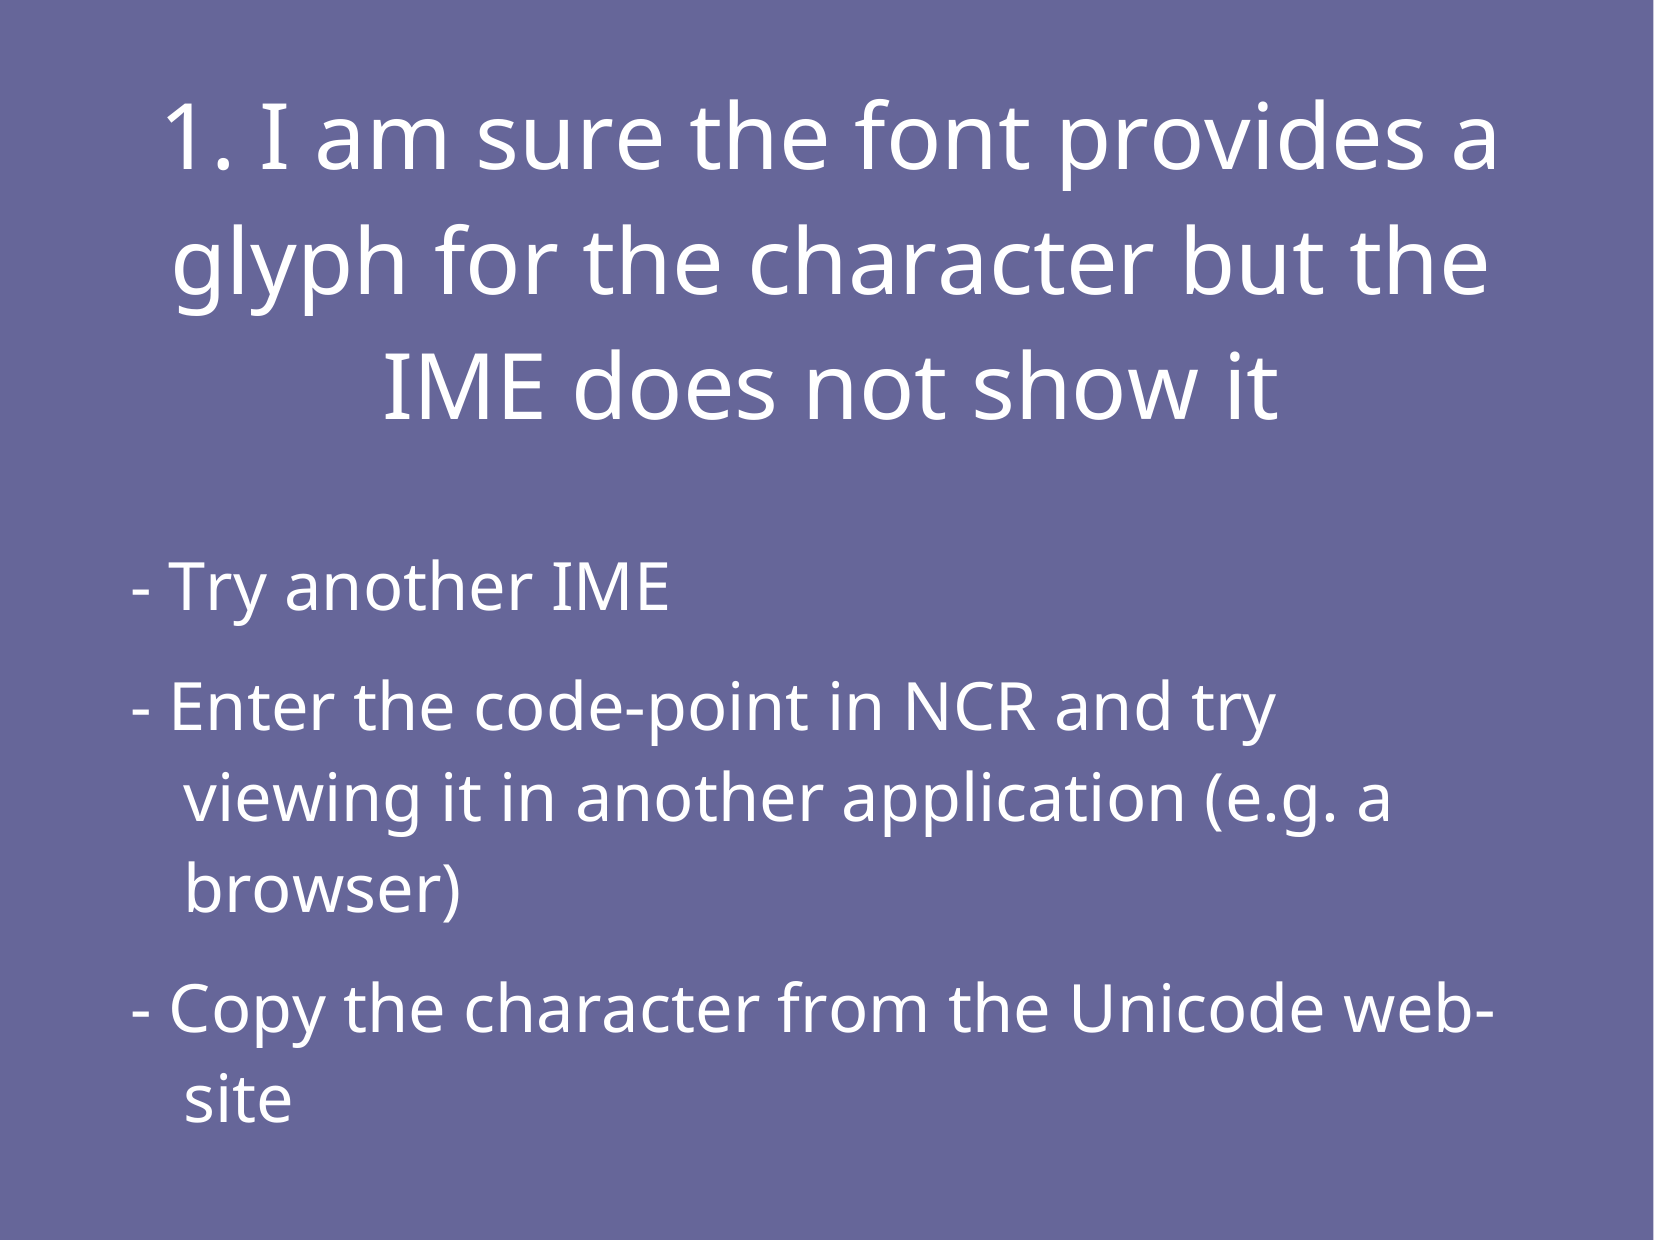

1. I am sure the font provides a glyph for the character but the IME does not show it
# - Try another IME
- Enter the code-point in NCR and try viewing it in another application (e.g. a browser)
- Copy the character from the Unicode web-site